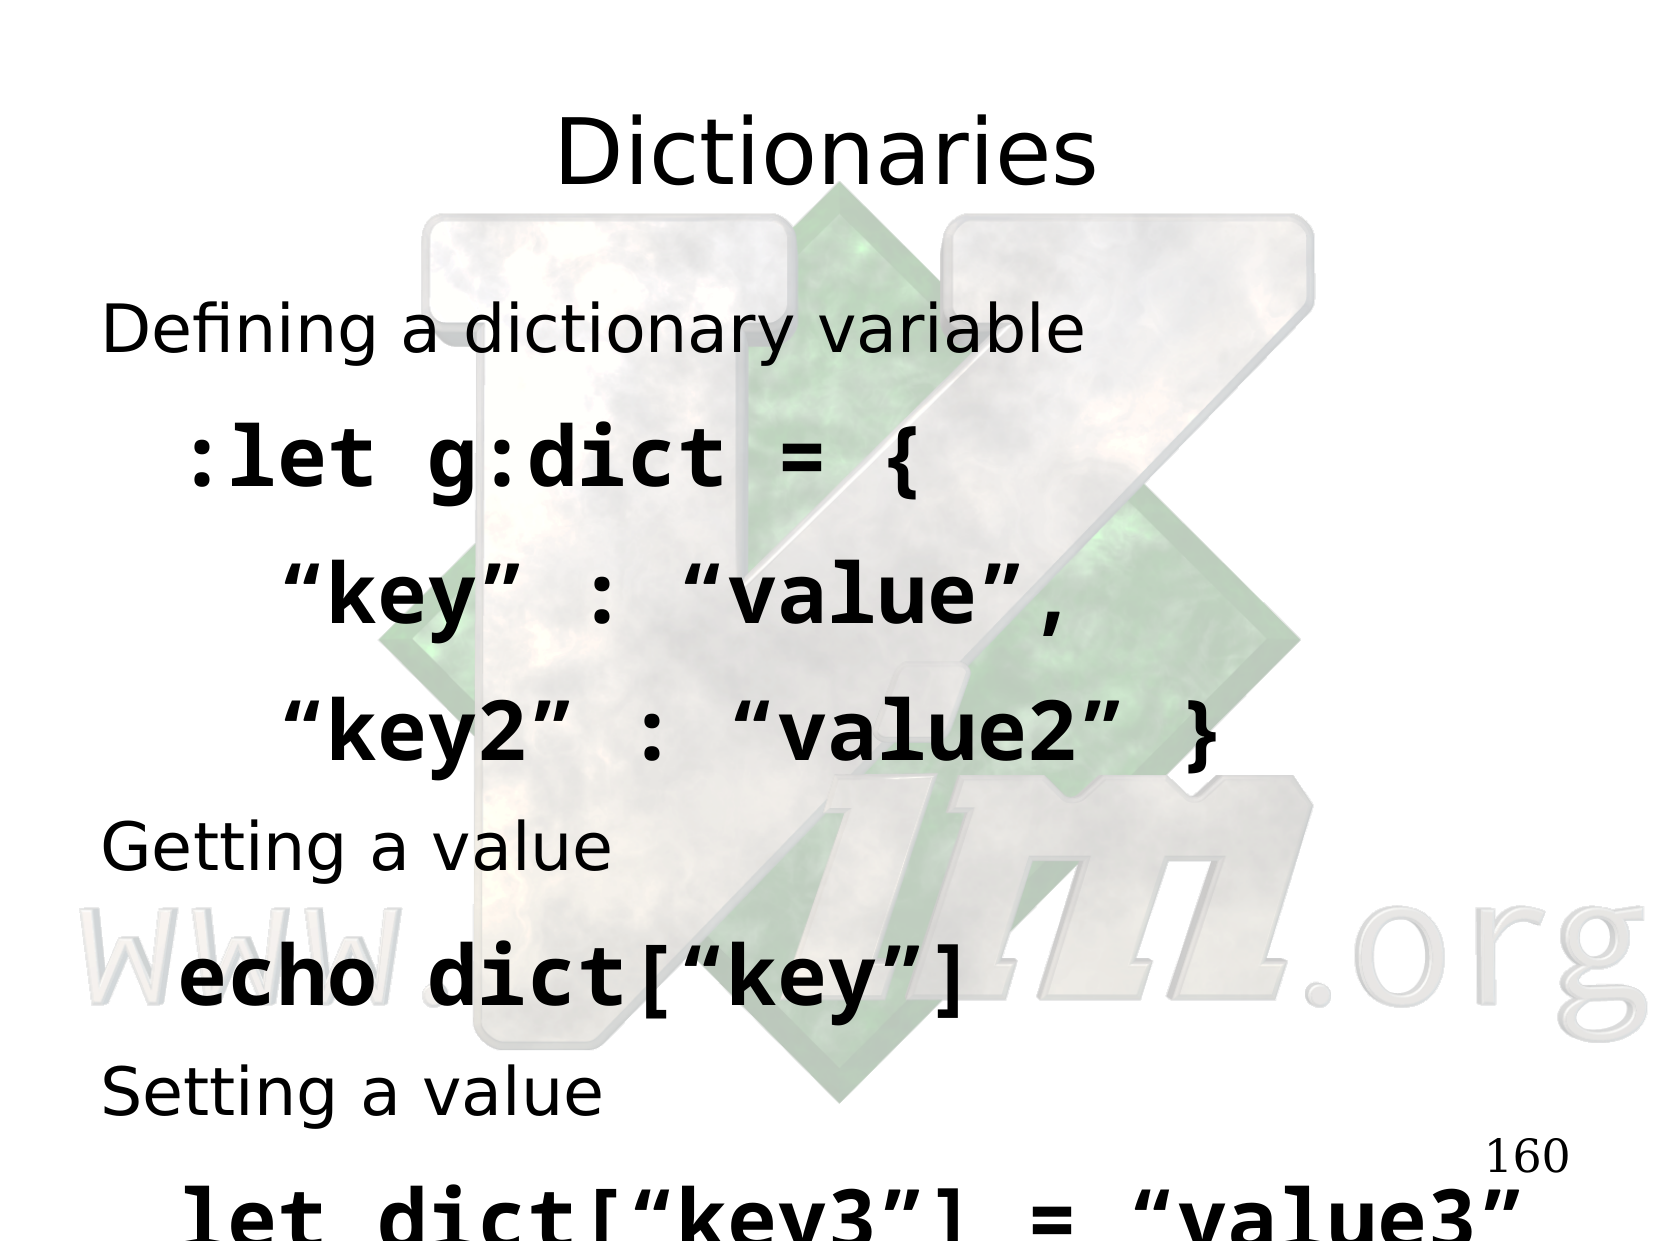

# Dictionaries
Defining a dictionary variable
:let g:dict = {
 “key” : “value”,
 “key2” : “value2” }
Getting a value
echo dict[“key”]
Setting a value
let dict[“key3”] = “value3”
160